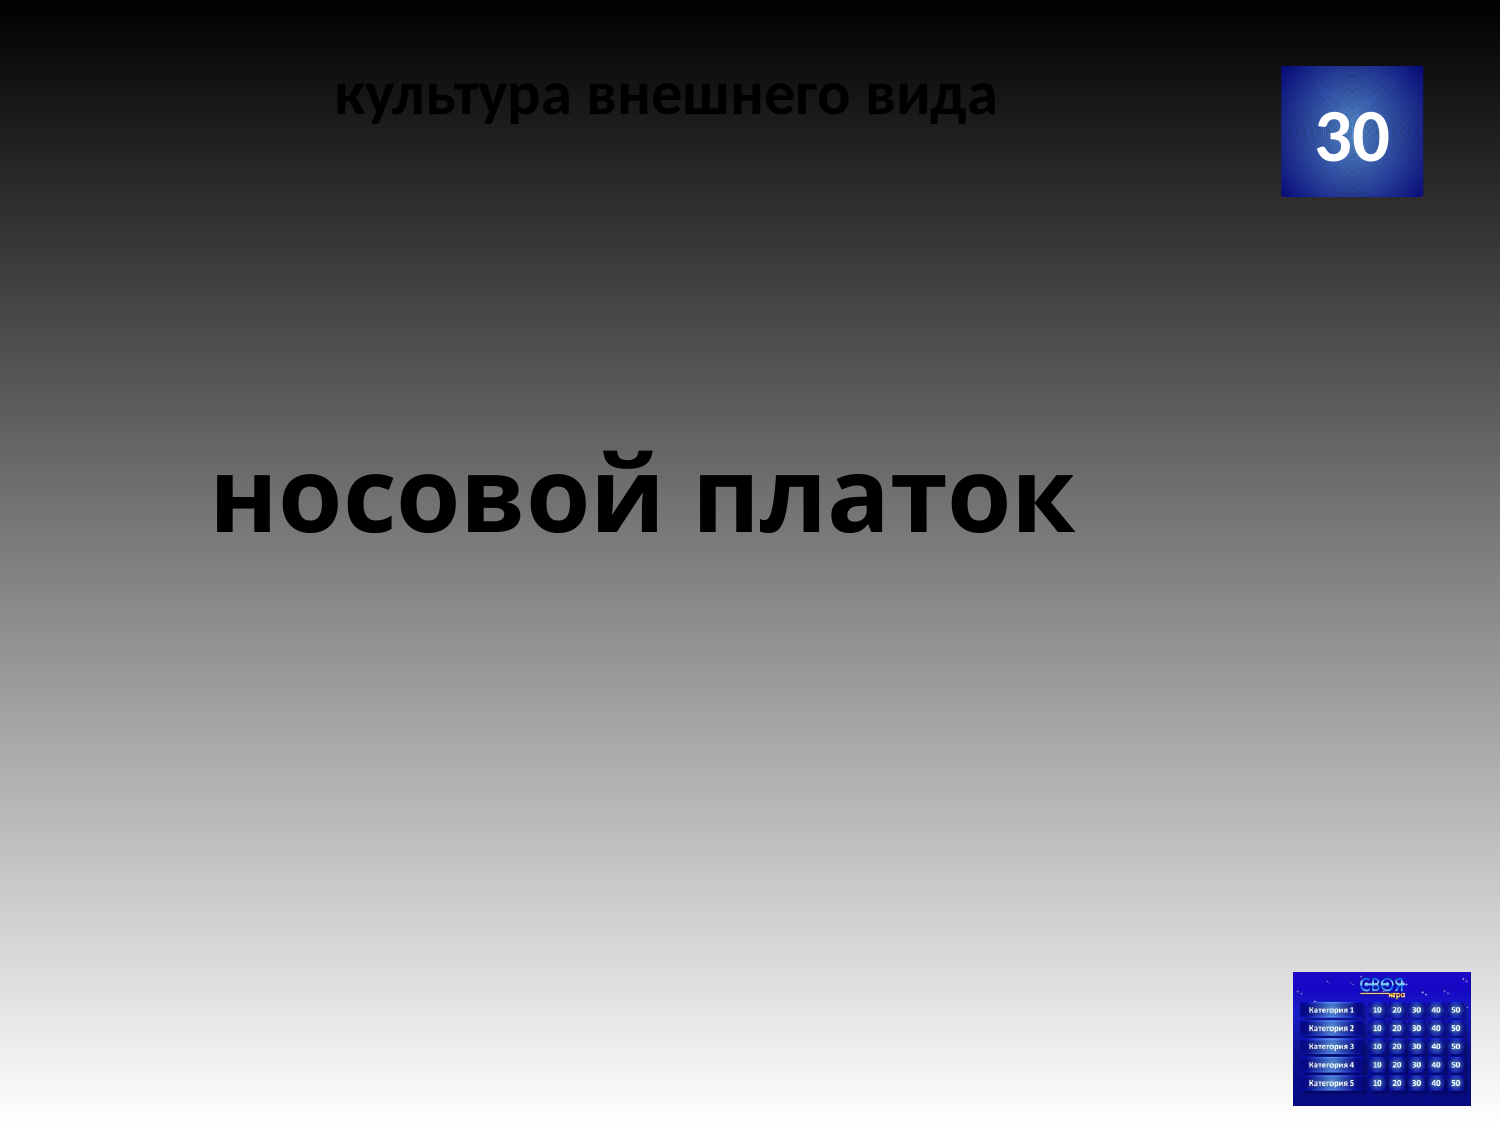

# культура внешнего вида
30
носовой платок